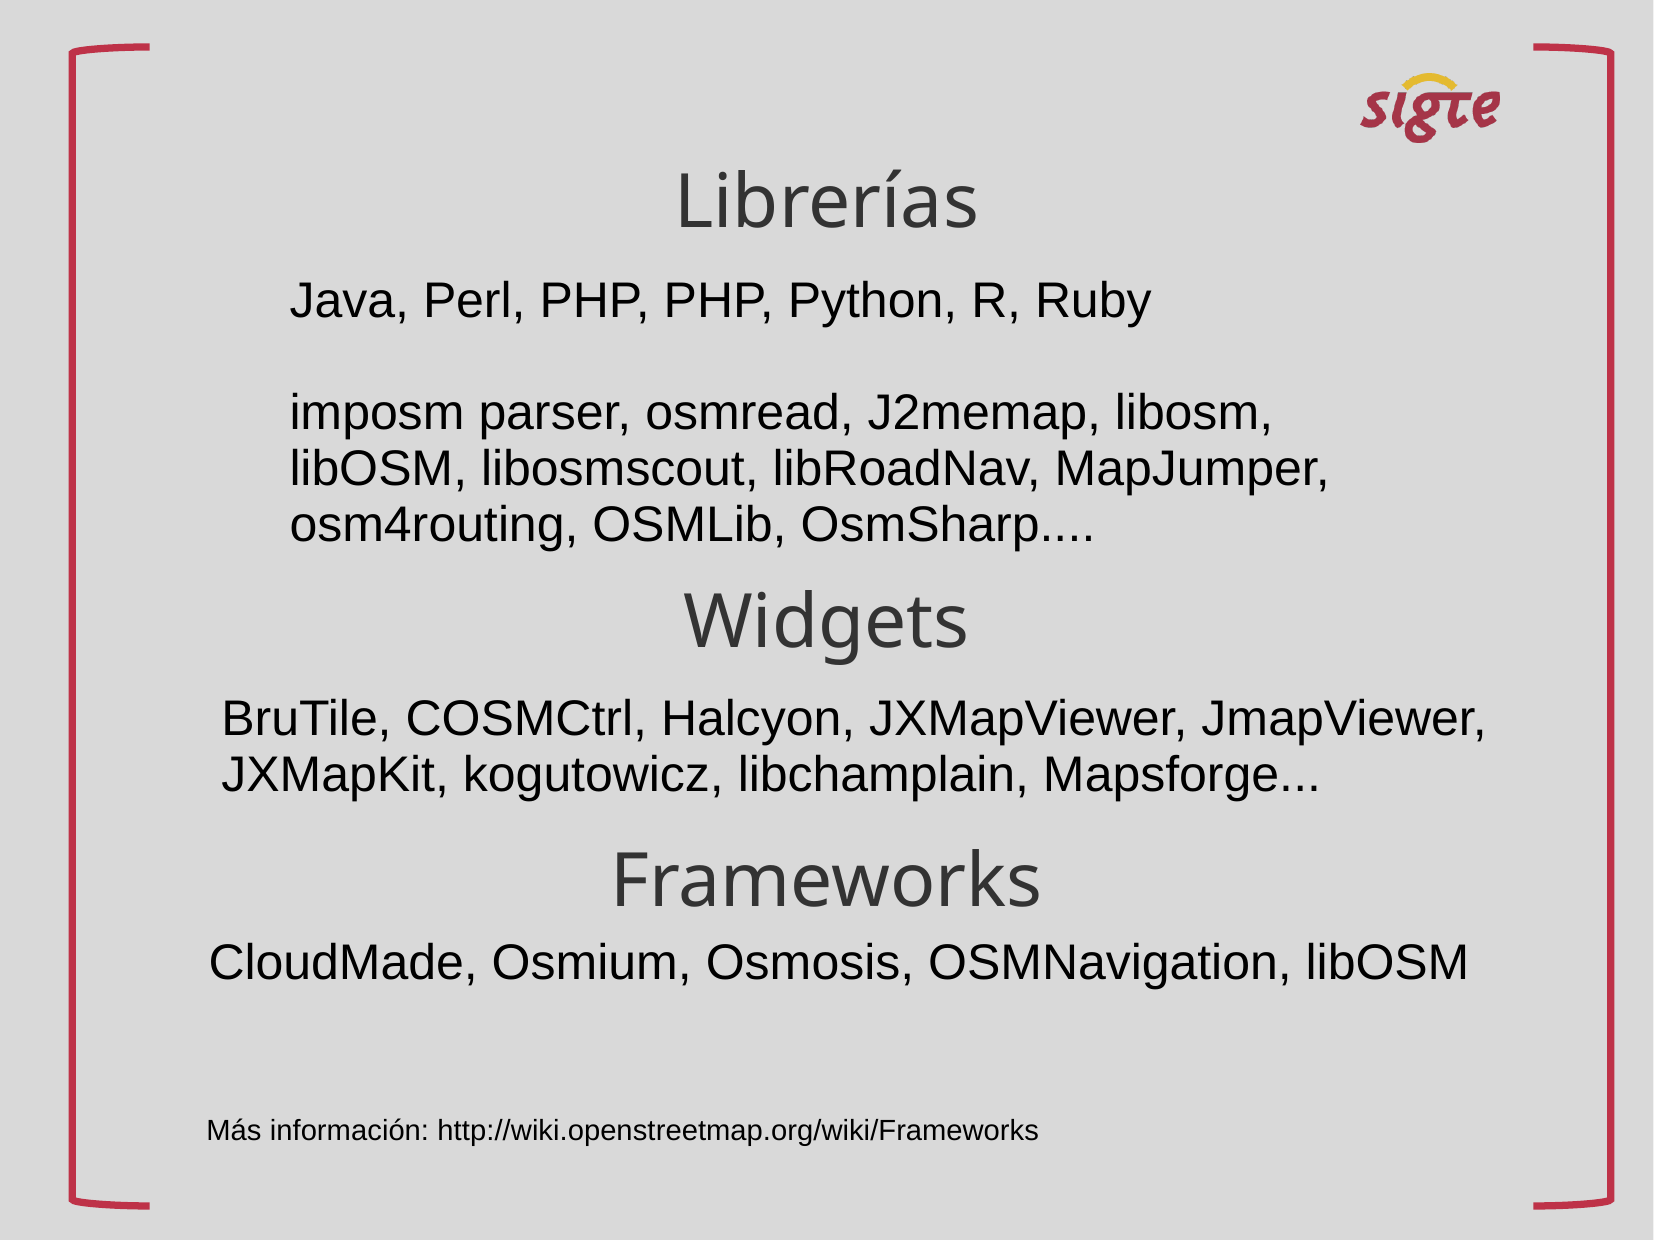

Librerías
Java, Perl, PHP, PHP, Python, R, Ruby
imposm parser, osmread, J2memap, libosm,
libOSM, libosmscout, libRoadNav, MapJumper,
osm4routing, OSMLib, OsmSharp....
Widgets
BruTile, COSMCtrl, Halcyon, JXMapViewer, JmapViewer,
JXMapKit, kogutowicz, libchamplain, Mapsforge...
Frameworks
CloudMade, Osmium, Osmosis, OSMNavigation, libOSM
Más información: http://wiki.openstreetmap.org/wiki/Frameworks